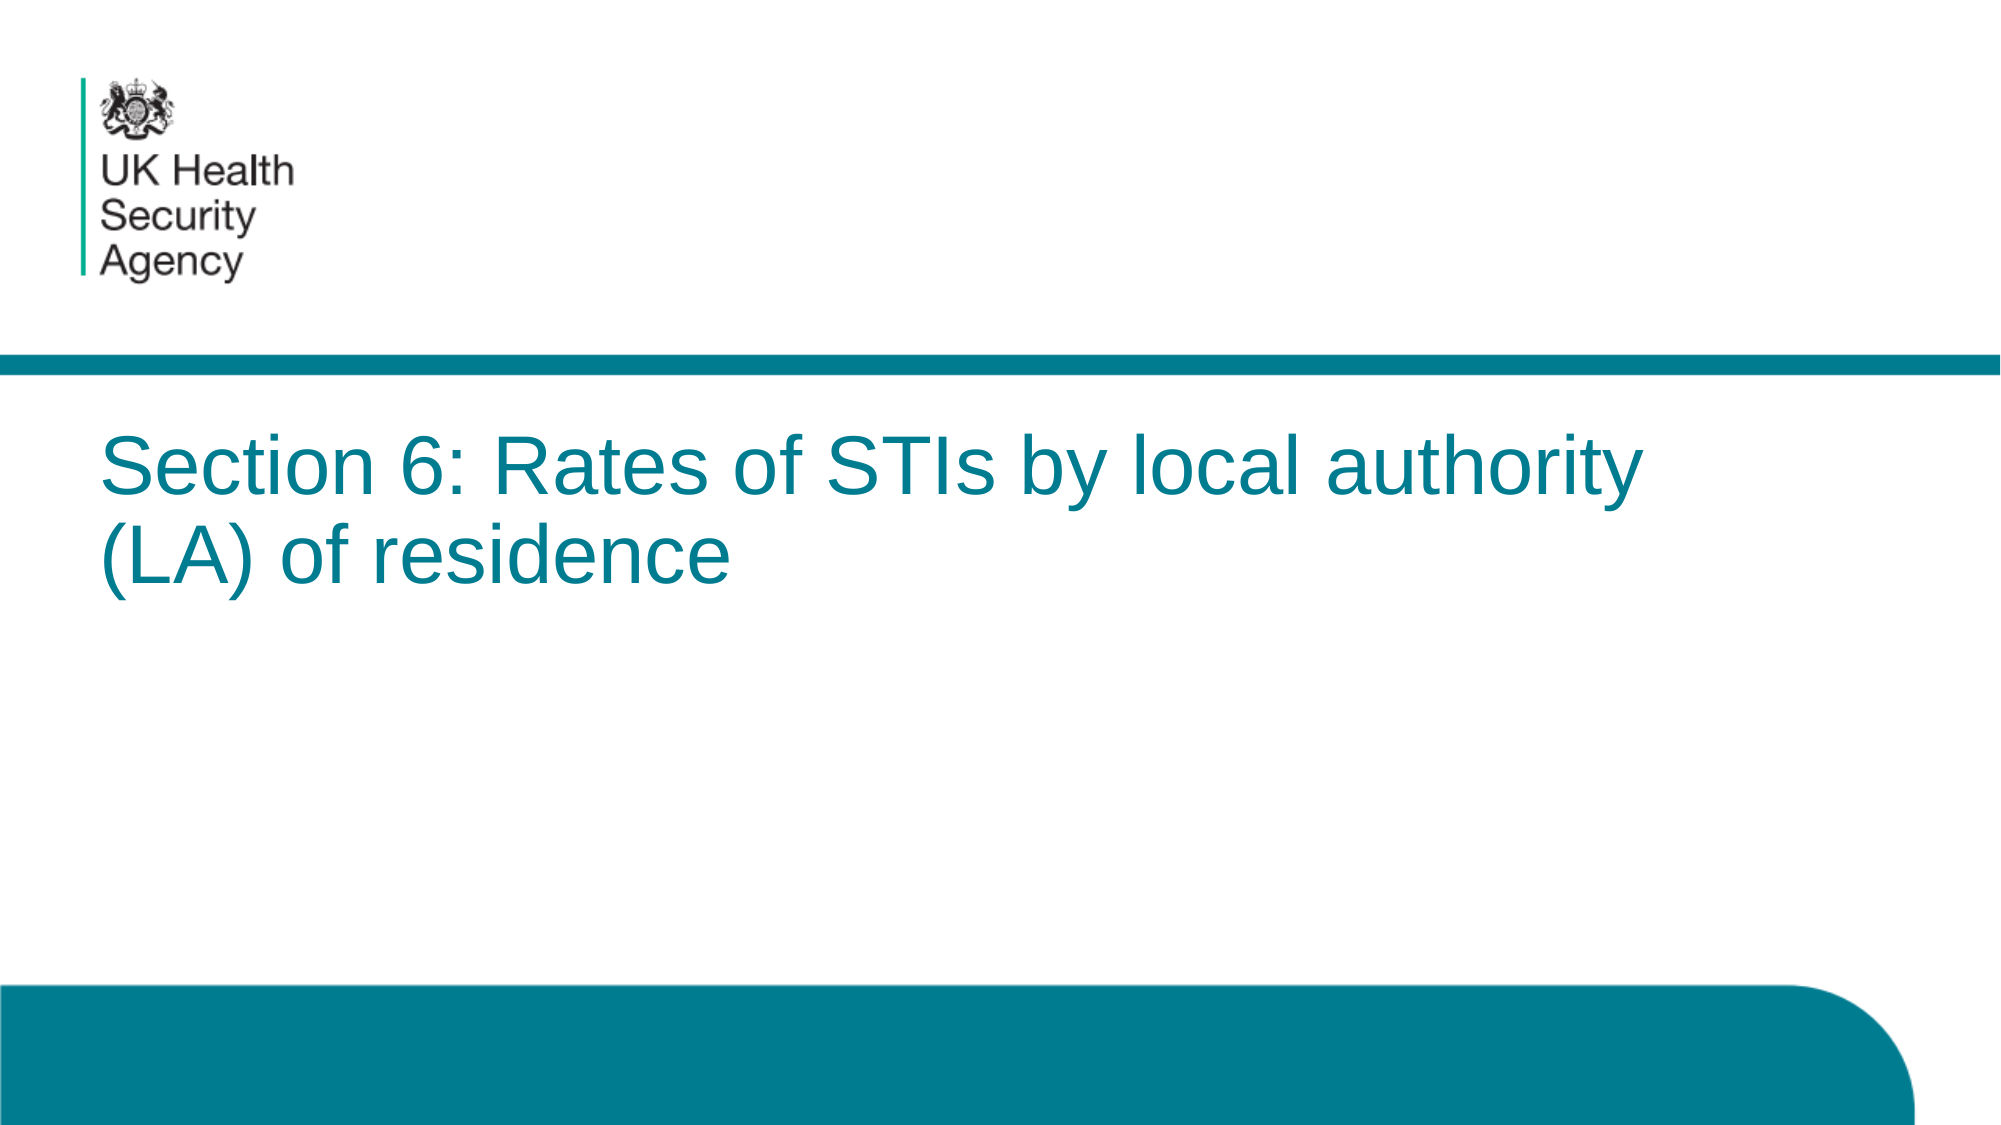

# Section 6: Rates of STIs by local authority (LA) of residence